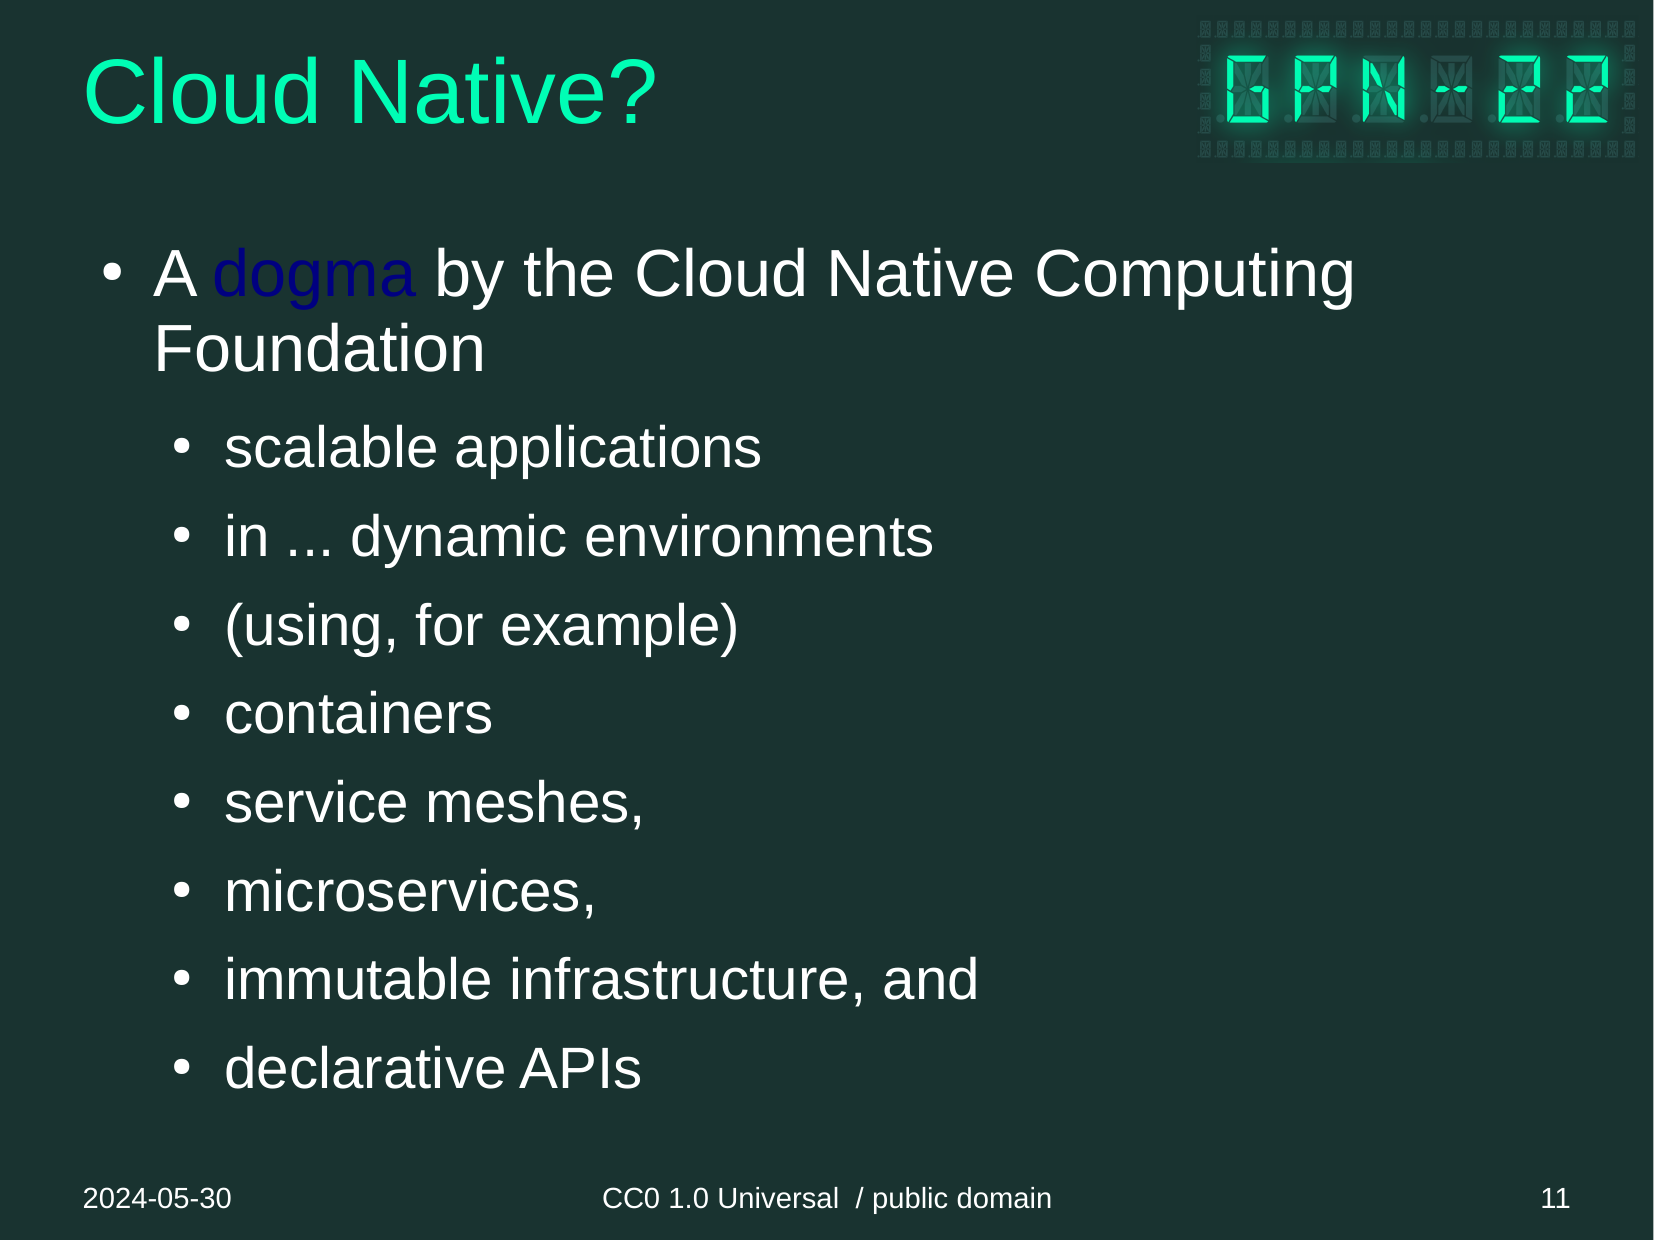

# Cloud Native?
A dogma by the Cloud Native Computing Foundation
scalable applications
in ... dynamic environments
(using, for example)
containers
service meshes,
microservices,
immutable infrastructure, and
declarative APIs
2024-05-30
CC0 1.0 Universal / public domain
11